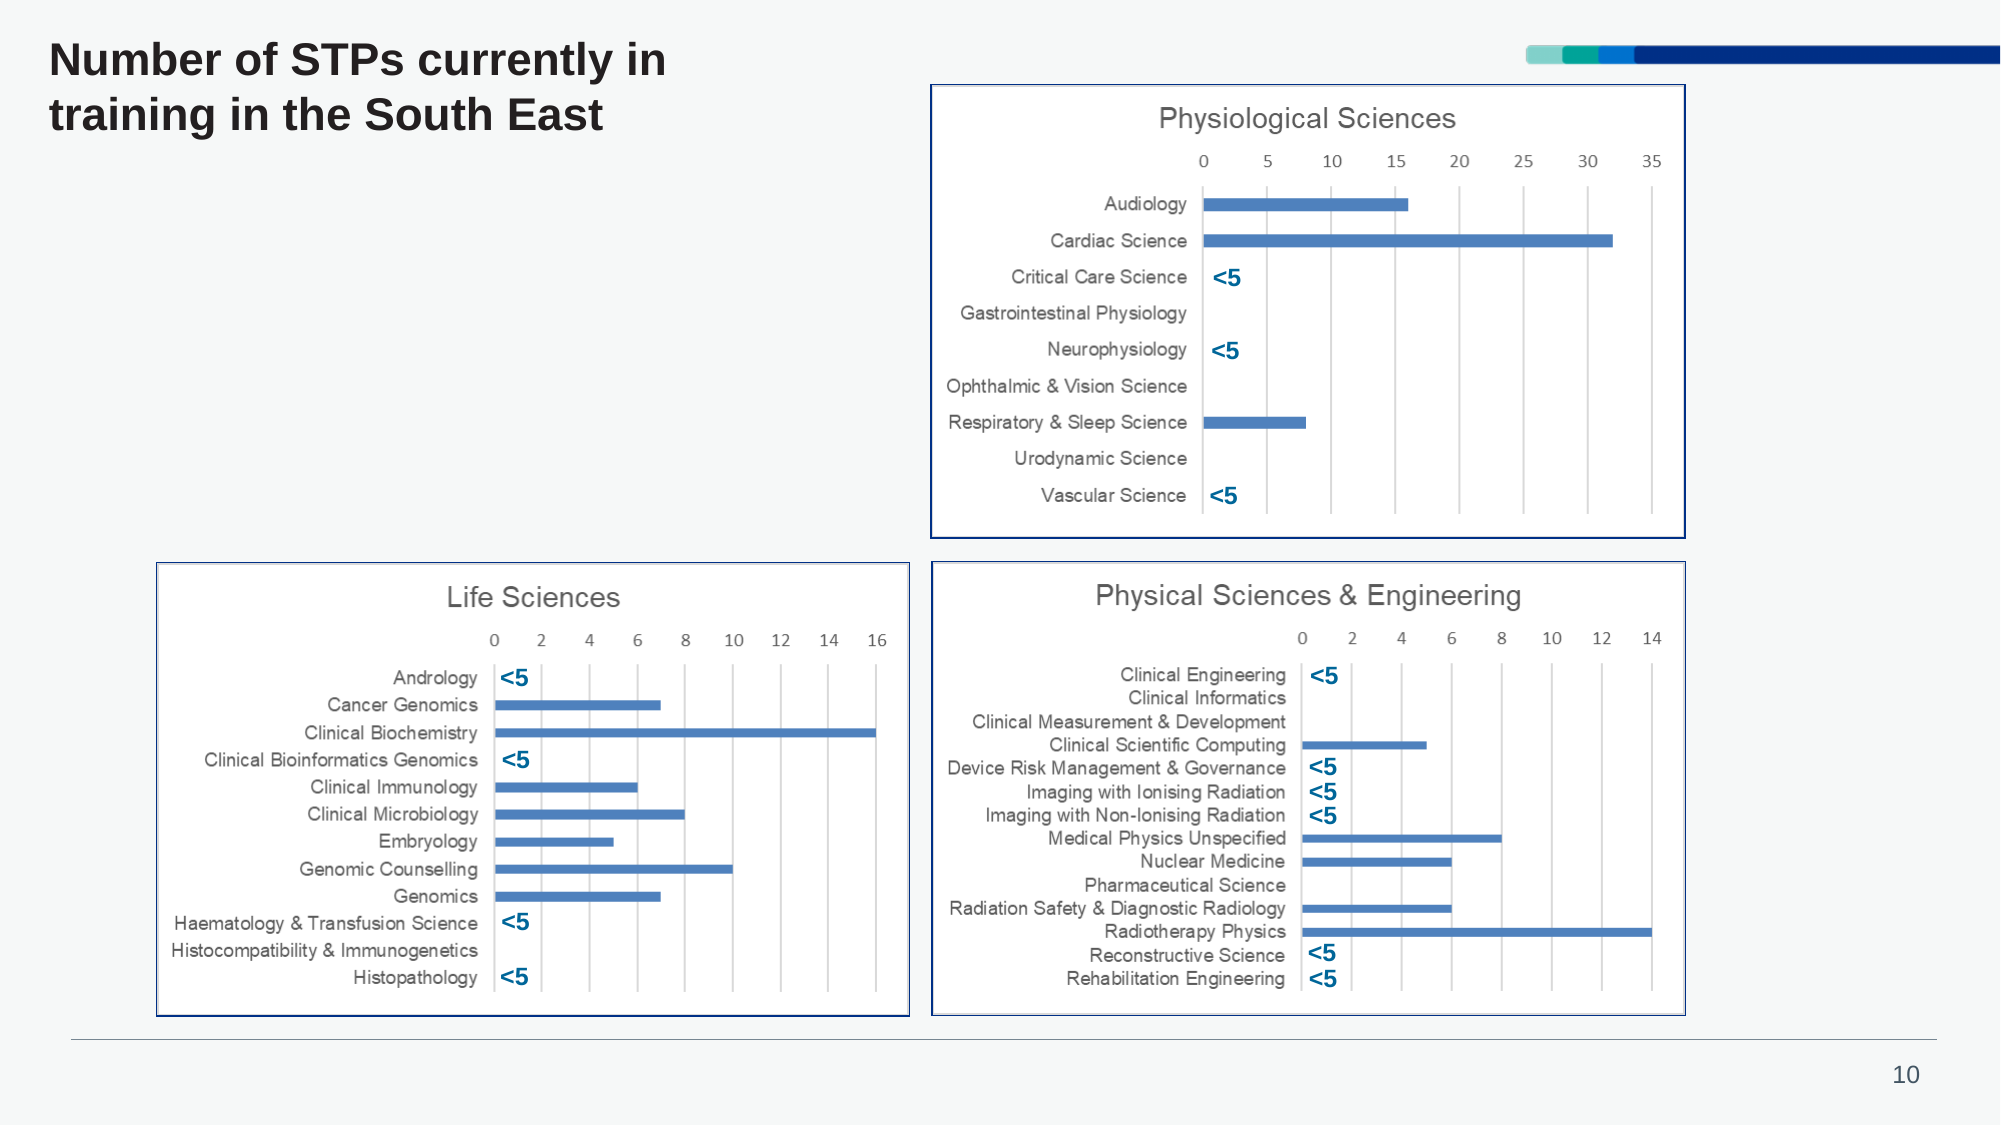

Number of STPs currently in training in the South East
<5
<5
<5
<5
<5
<5
<5
<5
<5
<5
<5
<5
<5